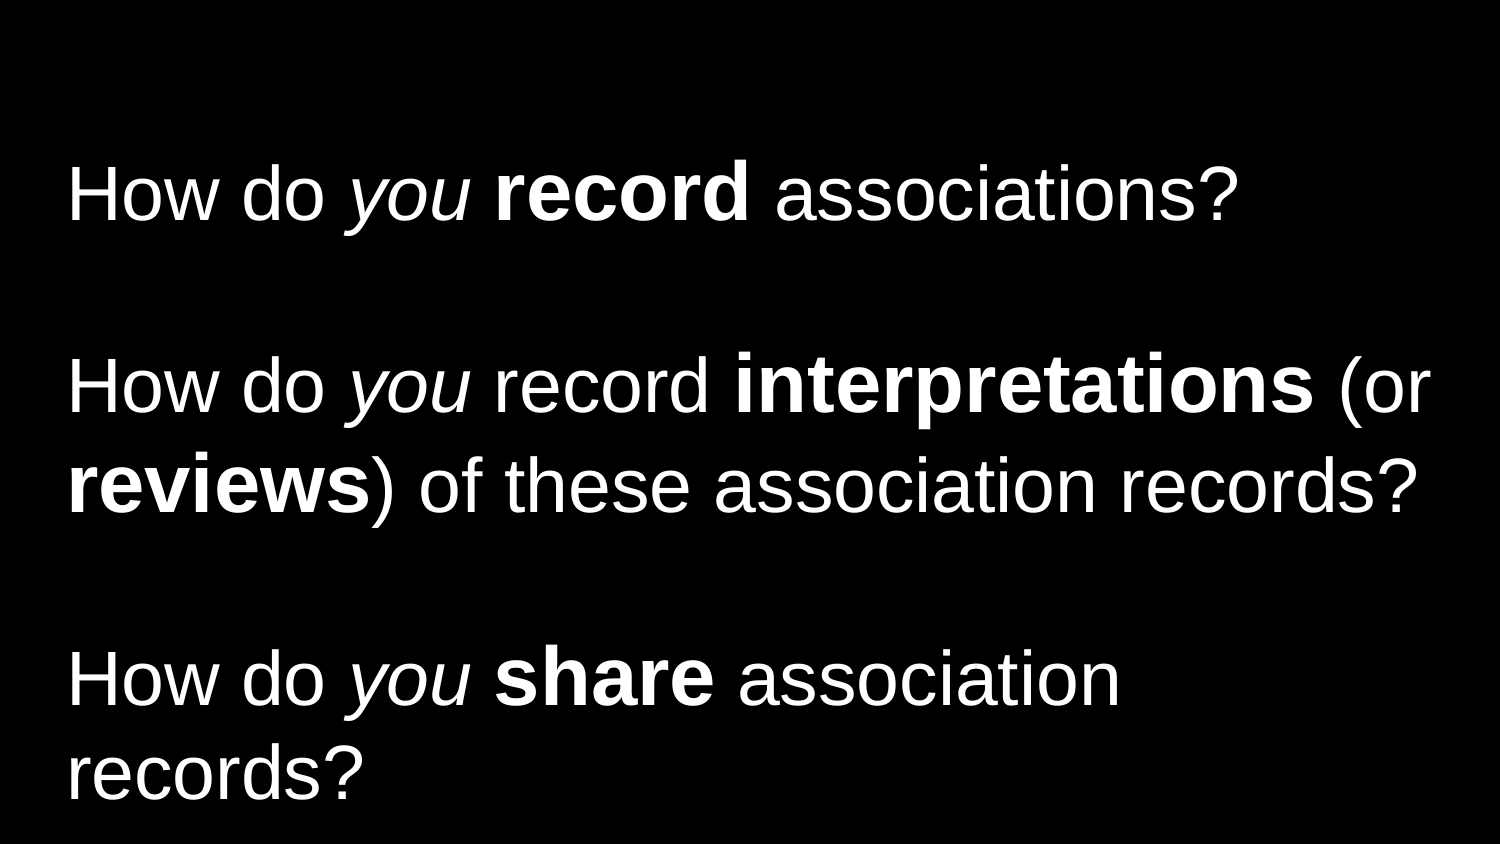

# How do you record associations? How do you record interpretations (or reviews) of these association records? How do you share association records?